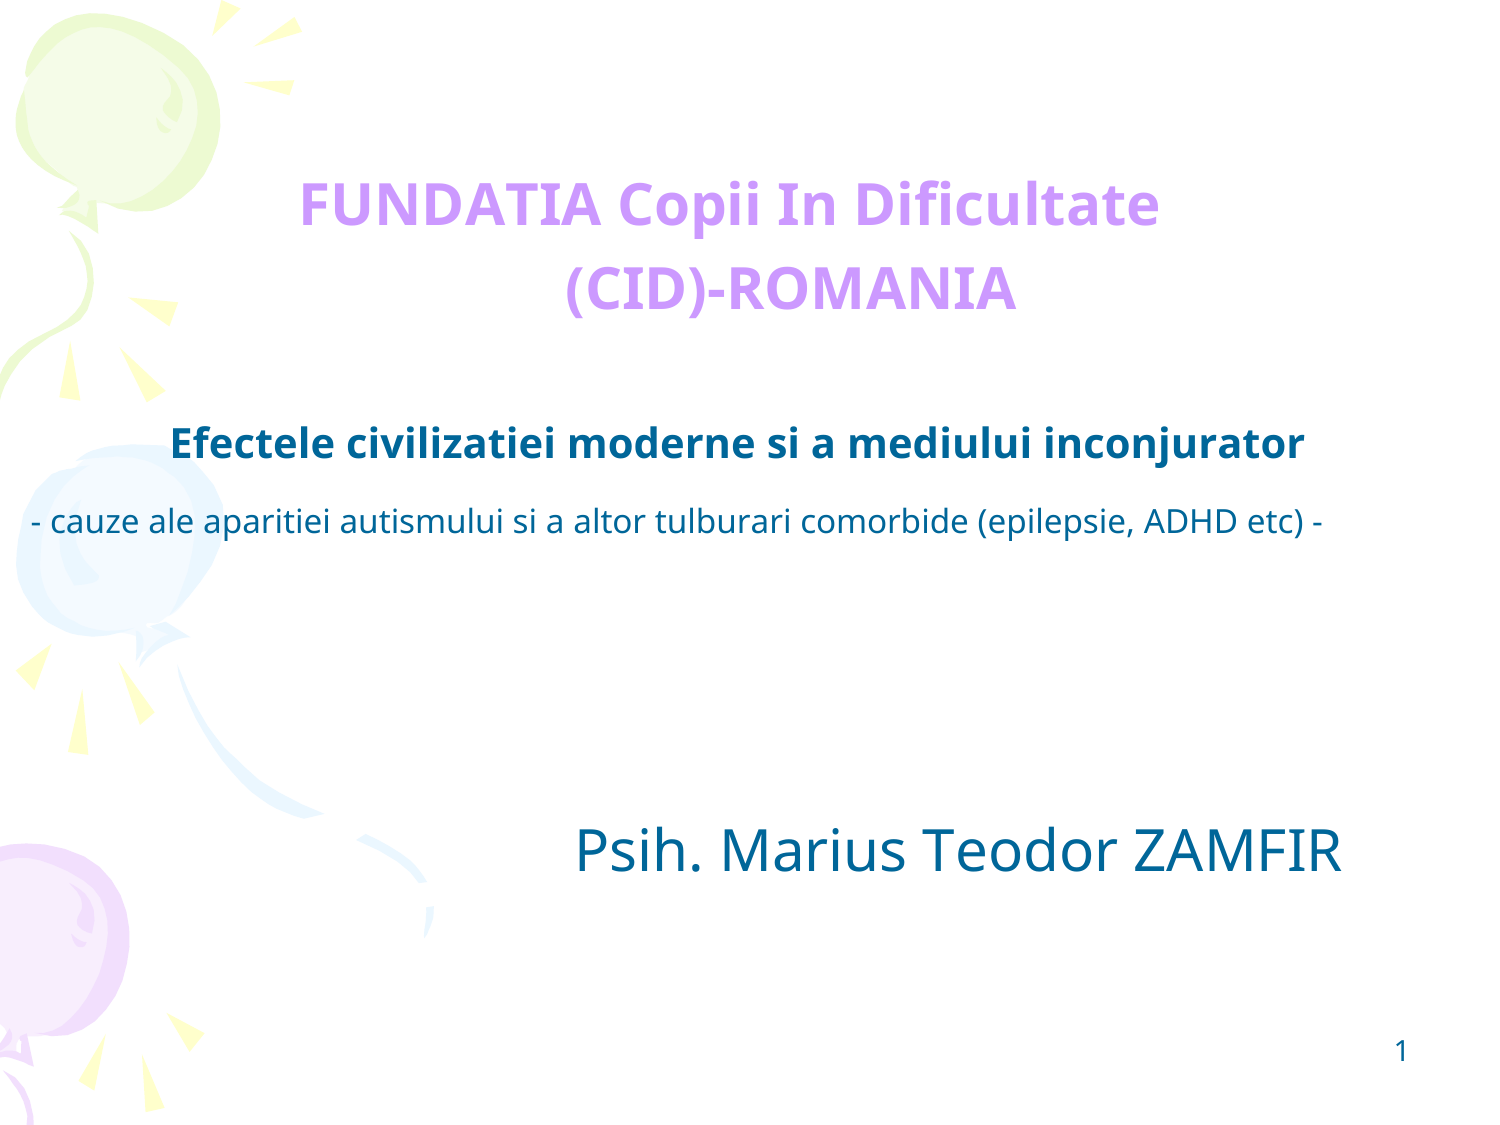

FUNDATIA Copii In Dificultate
 (CID)-ROMANIA
Efectele civilizatiei moderne si a mediului inconjurator
 - cauze ale aparitiei autismului si a altor tulburari comorbide (epilepsie, ADHD etc) -
 Psih. Marius Teodor ZAMFIR